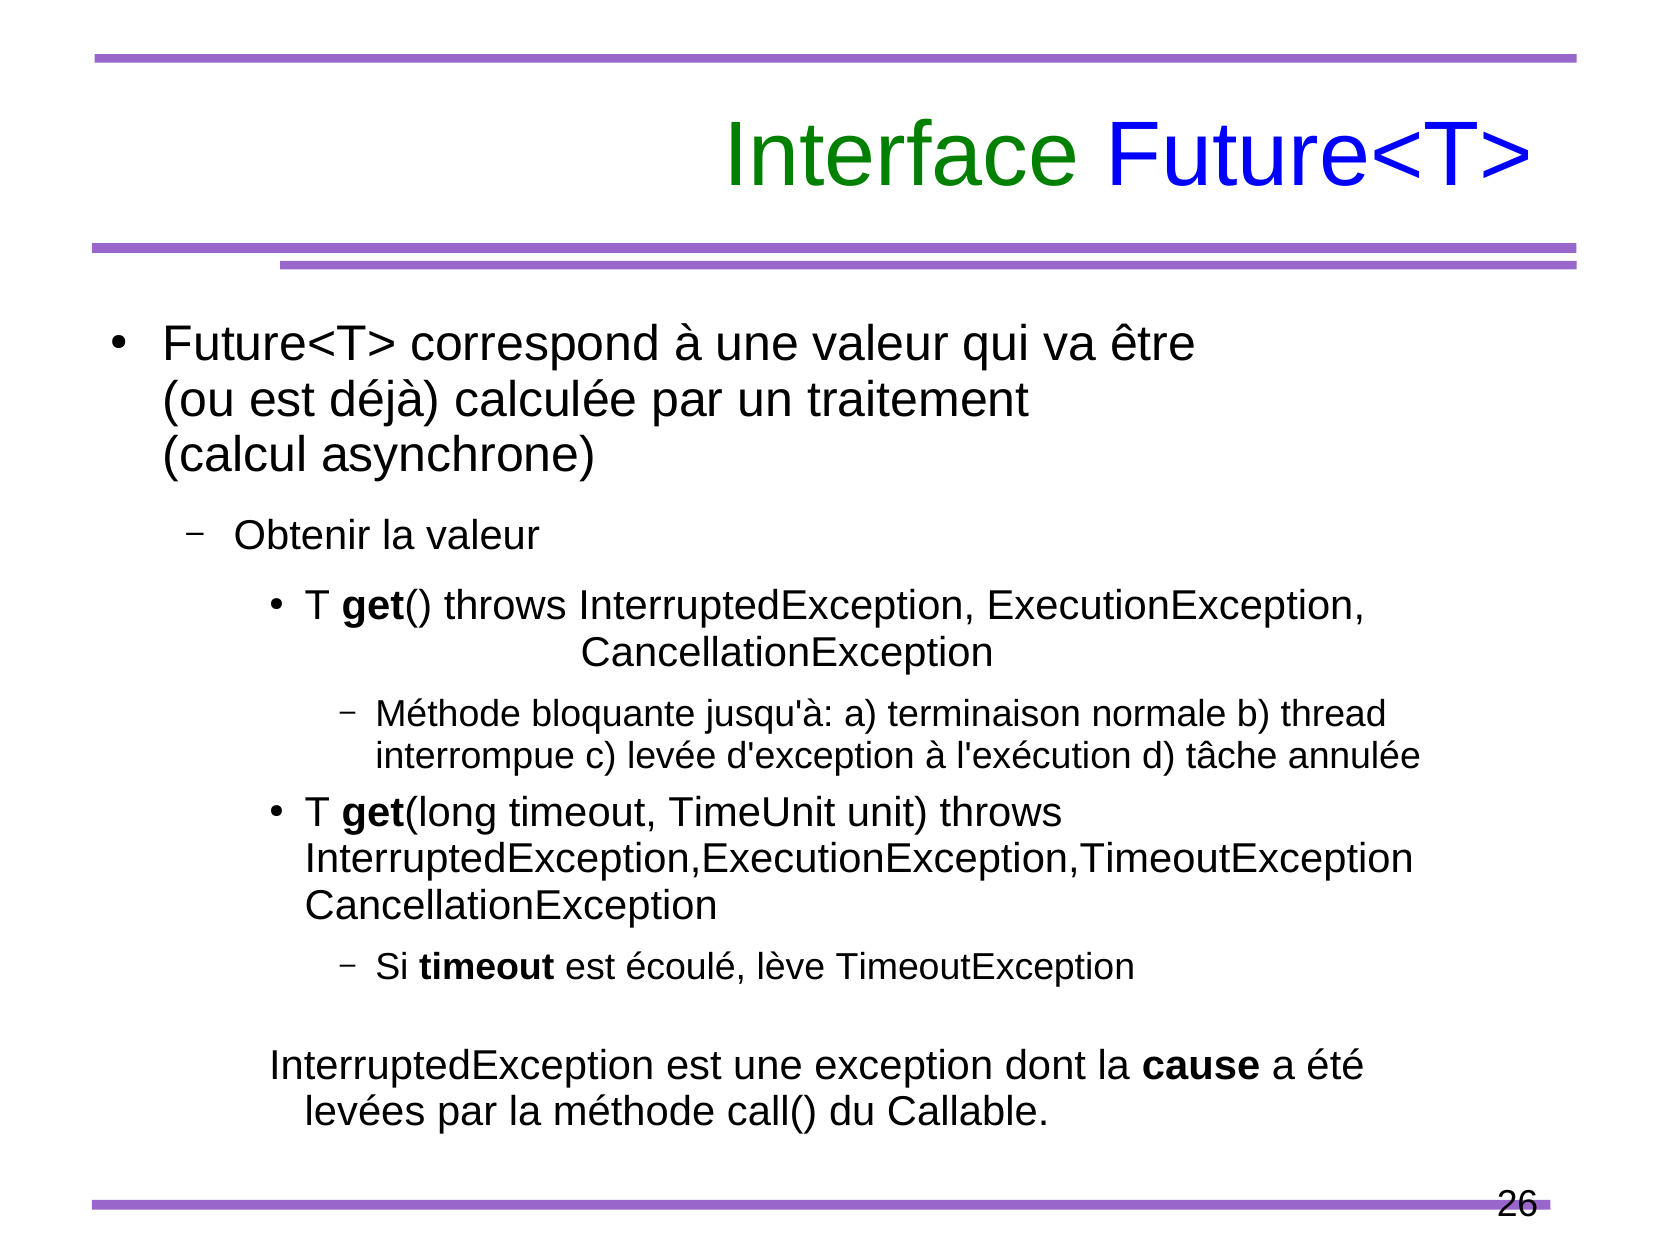

# Interface Future<T>
Future<T> correspond à une valeur qui va être
(ou est déjà) calculée par un traitement
(calcul asynchrone)
Obtenir la valeur
T get() throws InterruptedException, ExecutionException,
 CancellationException
Méthode bloquante jusqu'à: a) terminaison normale b) thread interrompue c) levée d'exception à l'exécution d) tâche annulée
T get(long timeout, TimeUnit unit) throws InterruptedException,ExecutionException,TimeoutException
CancellationException
Si timeout est écoulé, lève TimeoutException
InterruptedException est une exception dont la cause a été
levées par la méthode call() du Callable.